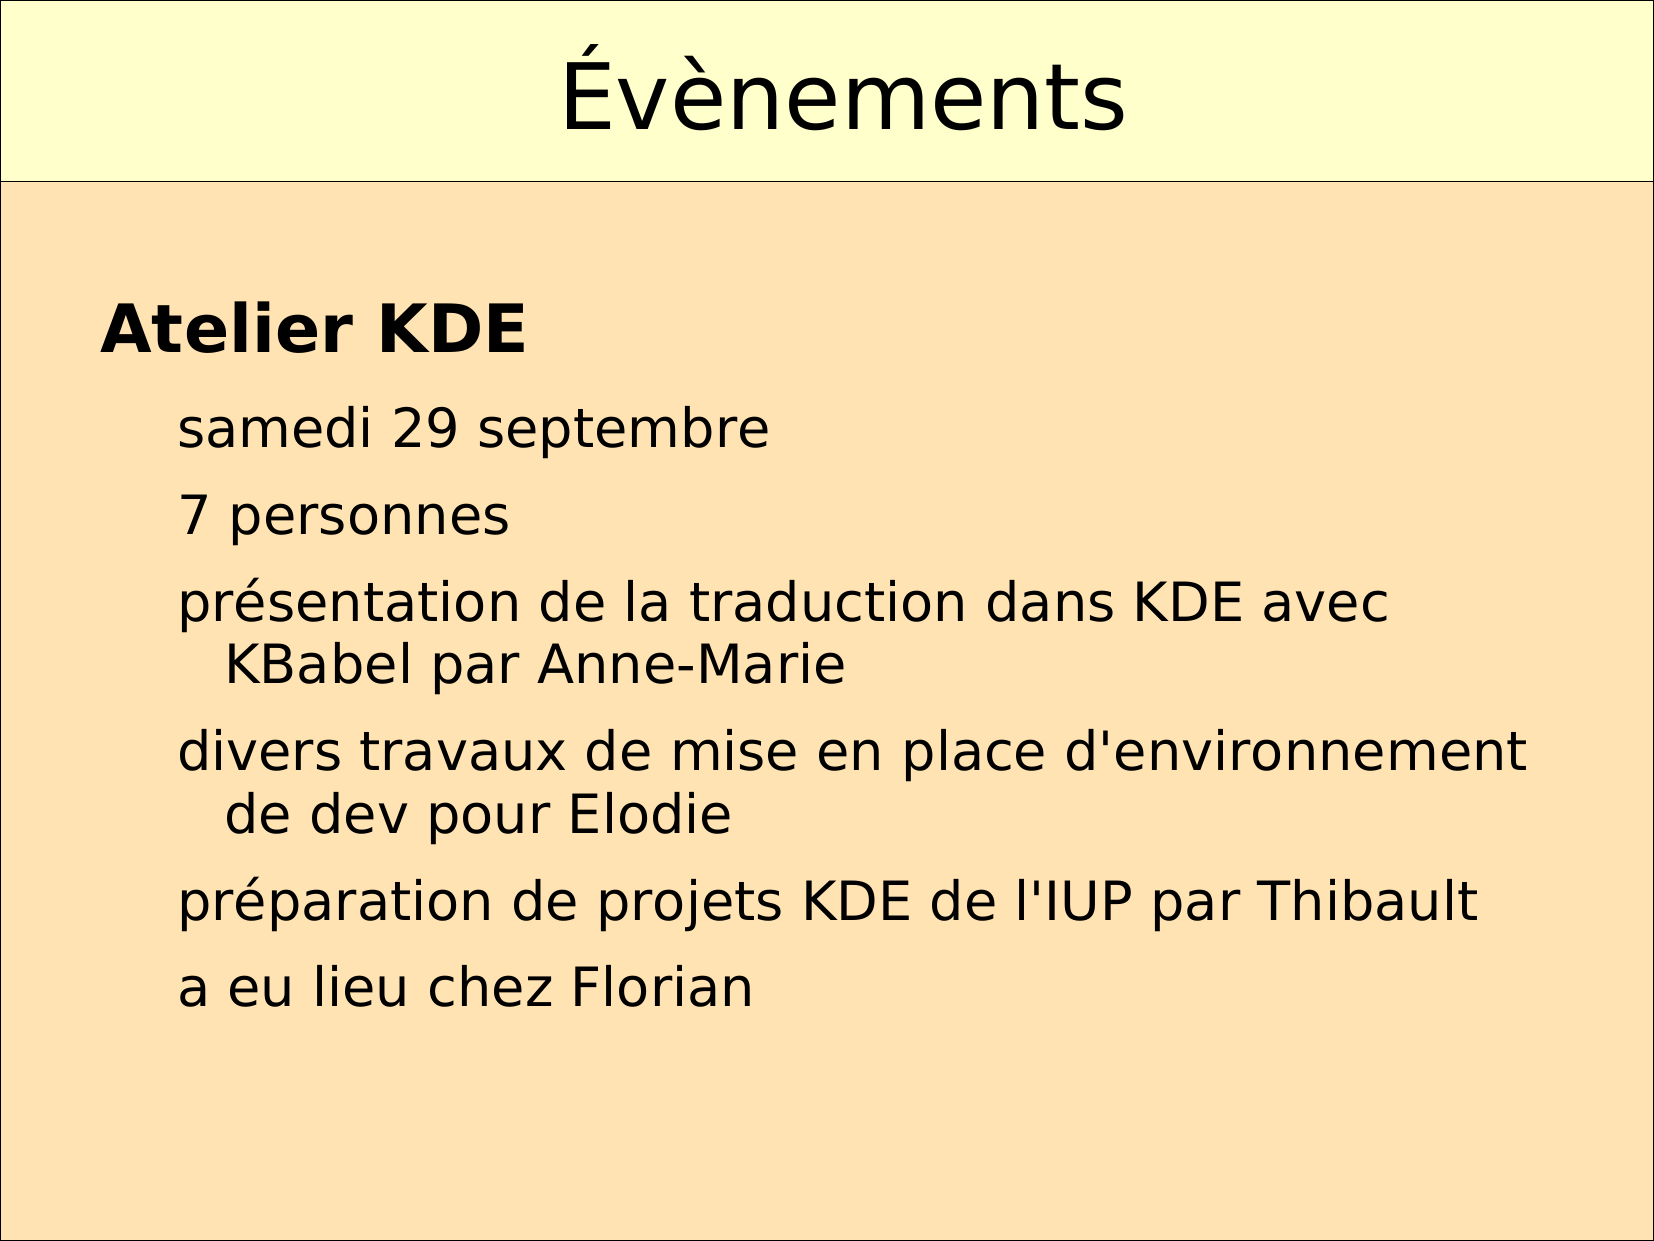

# Évènements
Atelier KDE
samedi 29 septembre
7 personnes
présentation de la traduction dans KDE avec KBabel par Anne-Marie
divers travaux de mise en place d'environnement de dev pour Elodie
préparation de projets KDE de l'IUP par Thibault
a eu lieu chez Florian